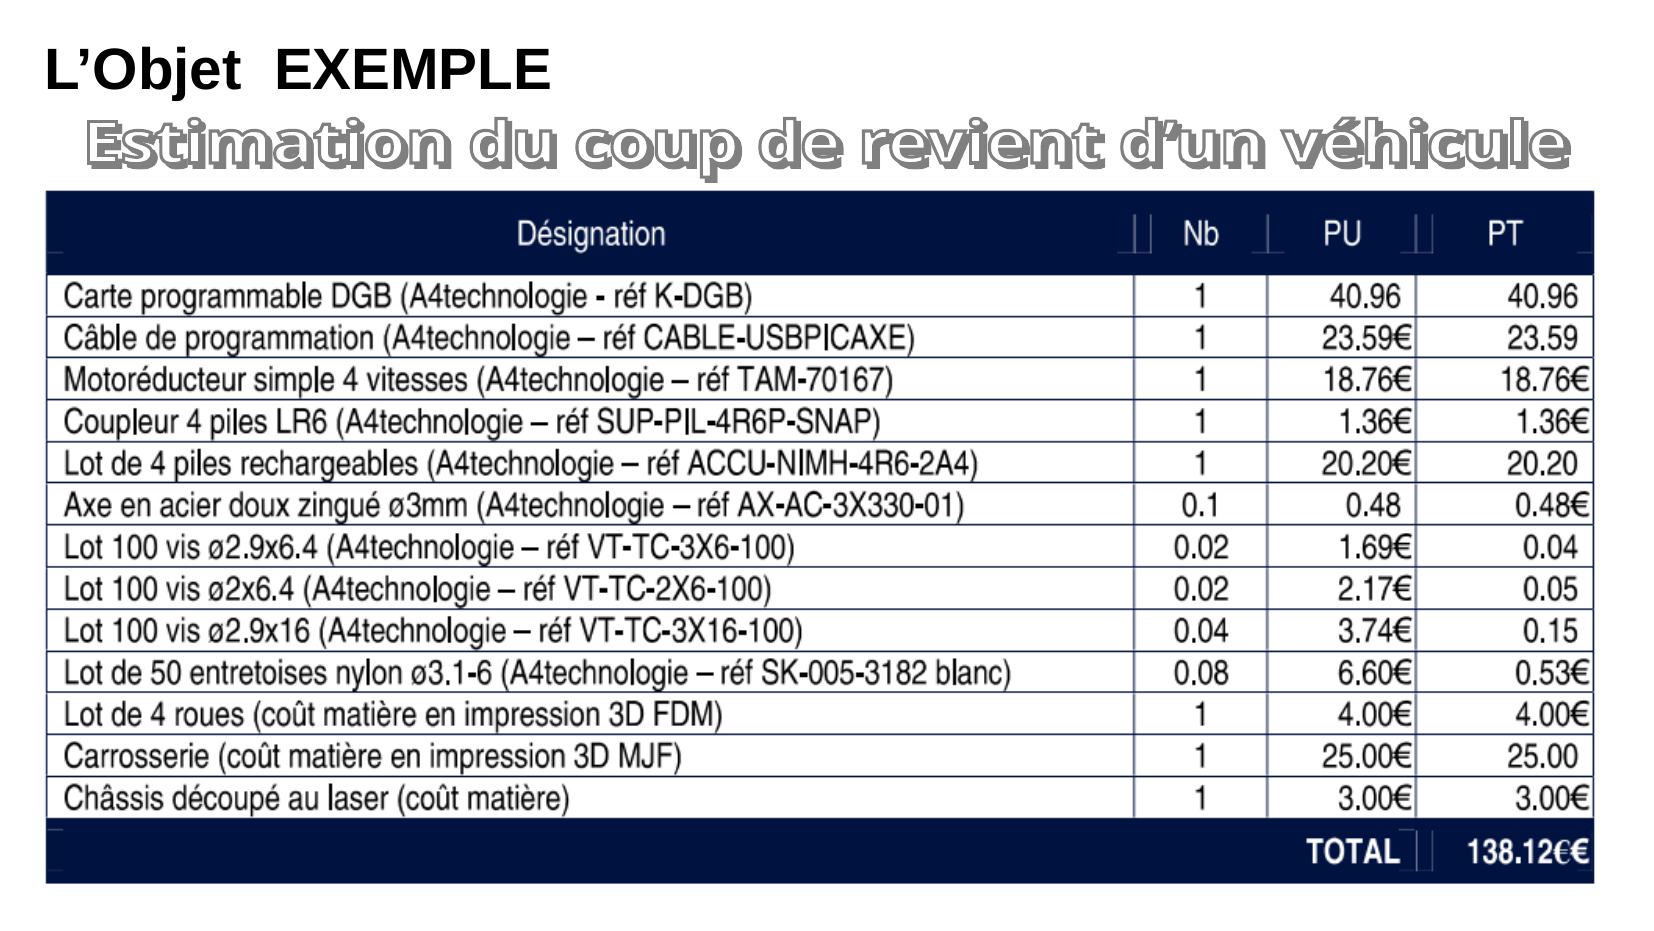

L’Objet EXEMPLE
Estimation du coup de revient d’un véhicule